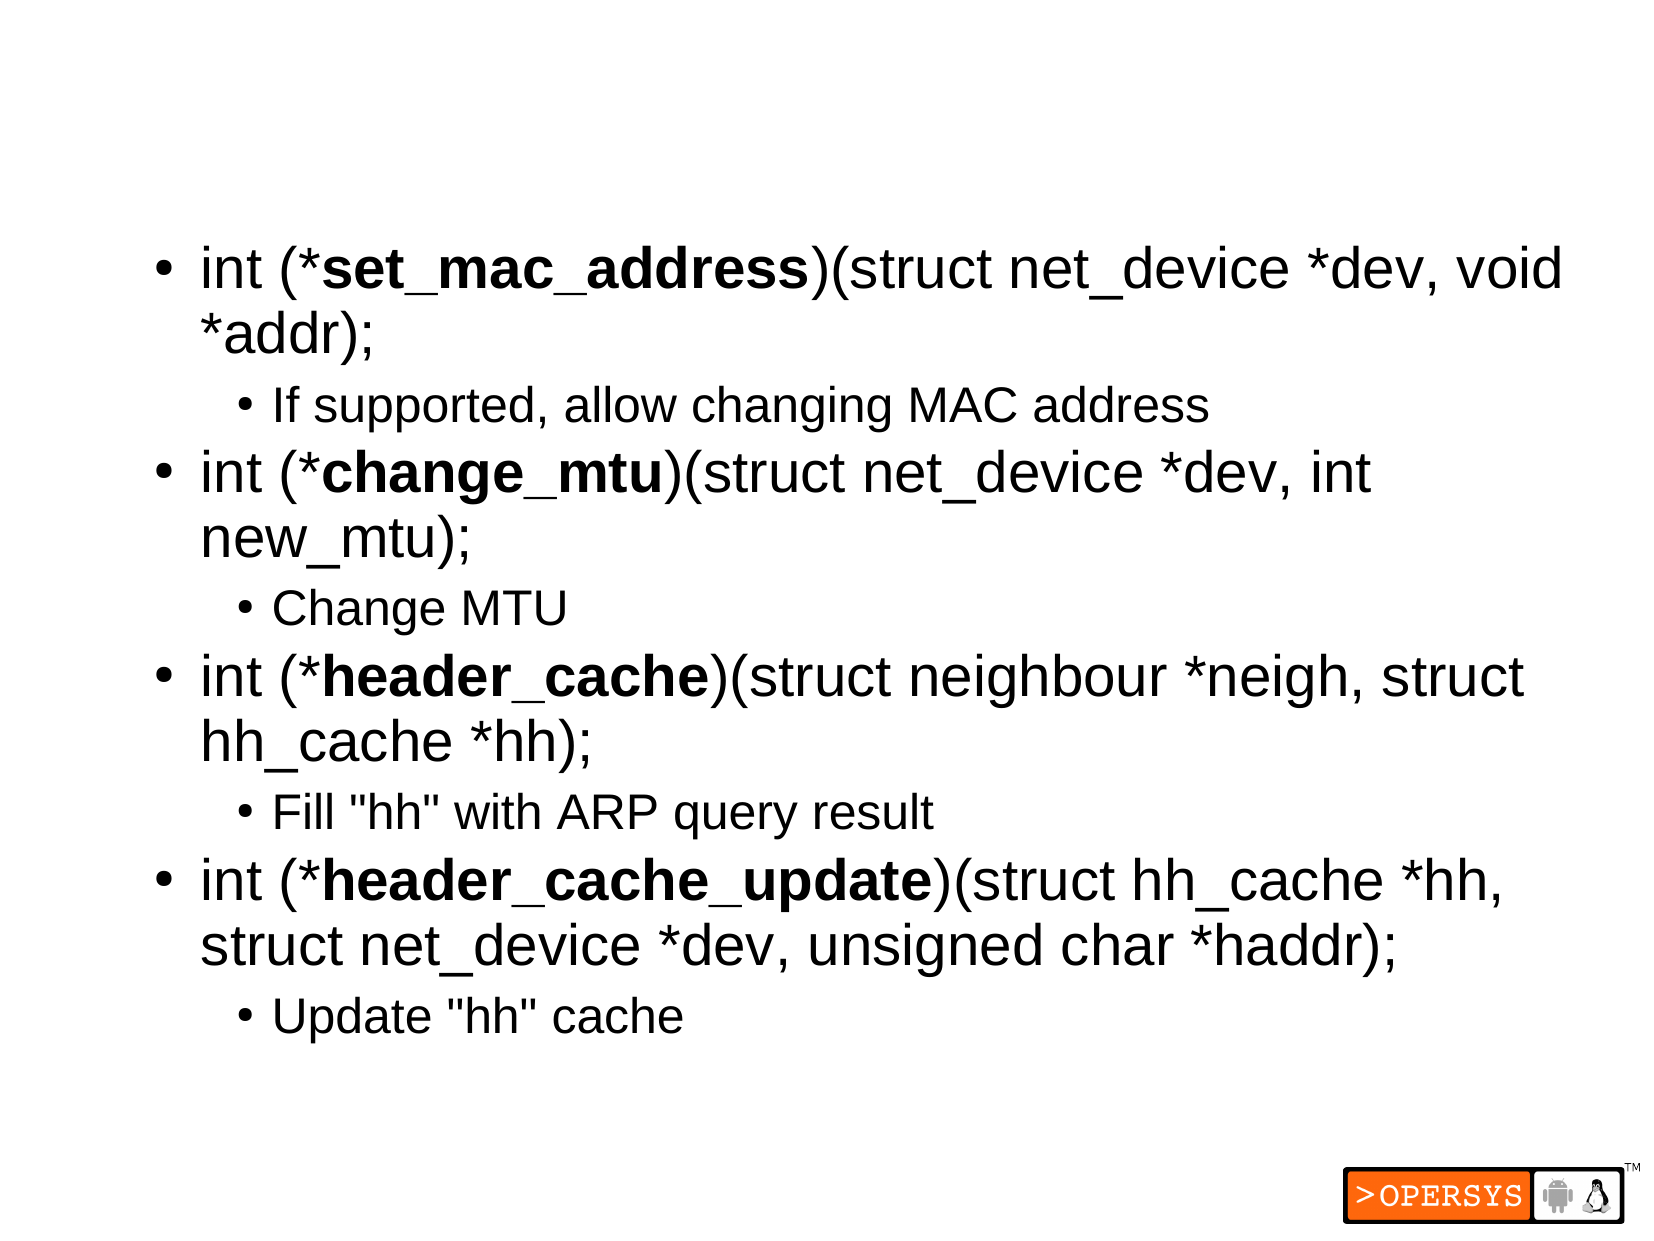

# int (*set_mac_address)(struct net_device *dev, void *addr);
If supported, allow changing MAC address
int (*change_mtu)(struct net_device *dev, int new_mtu);
Change MTU
int (*header_cache)(struct neighbour *neigh, struct hh_cache *hh);
Fill "hh" with ARP query result
int (*header_cache_update)(struct hh_cache *hh, struct net_device *dev, unsigned char *haddr);
Update "hh" cache